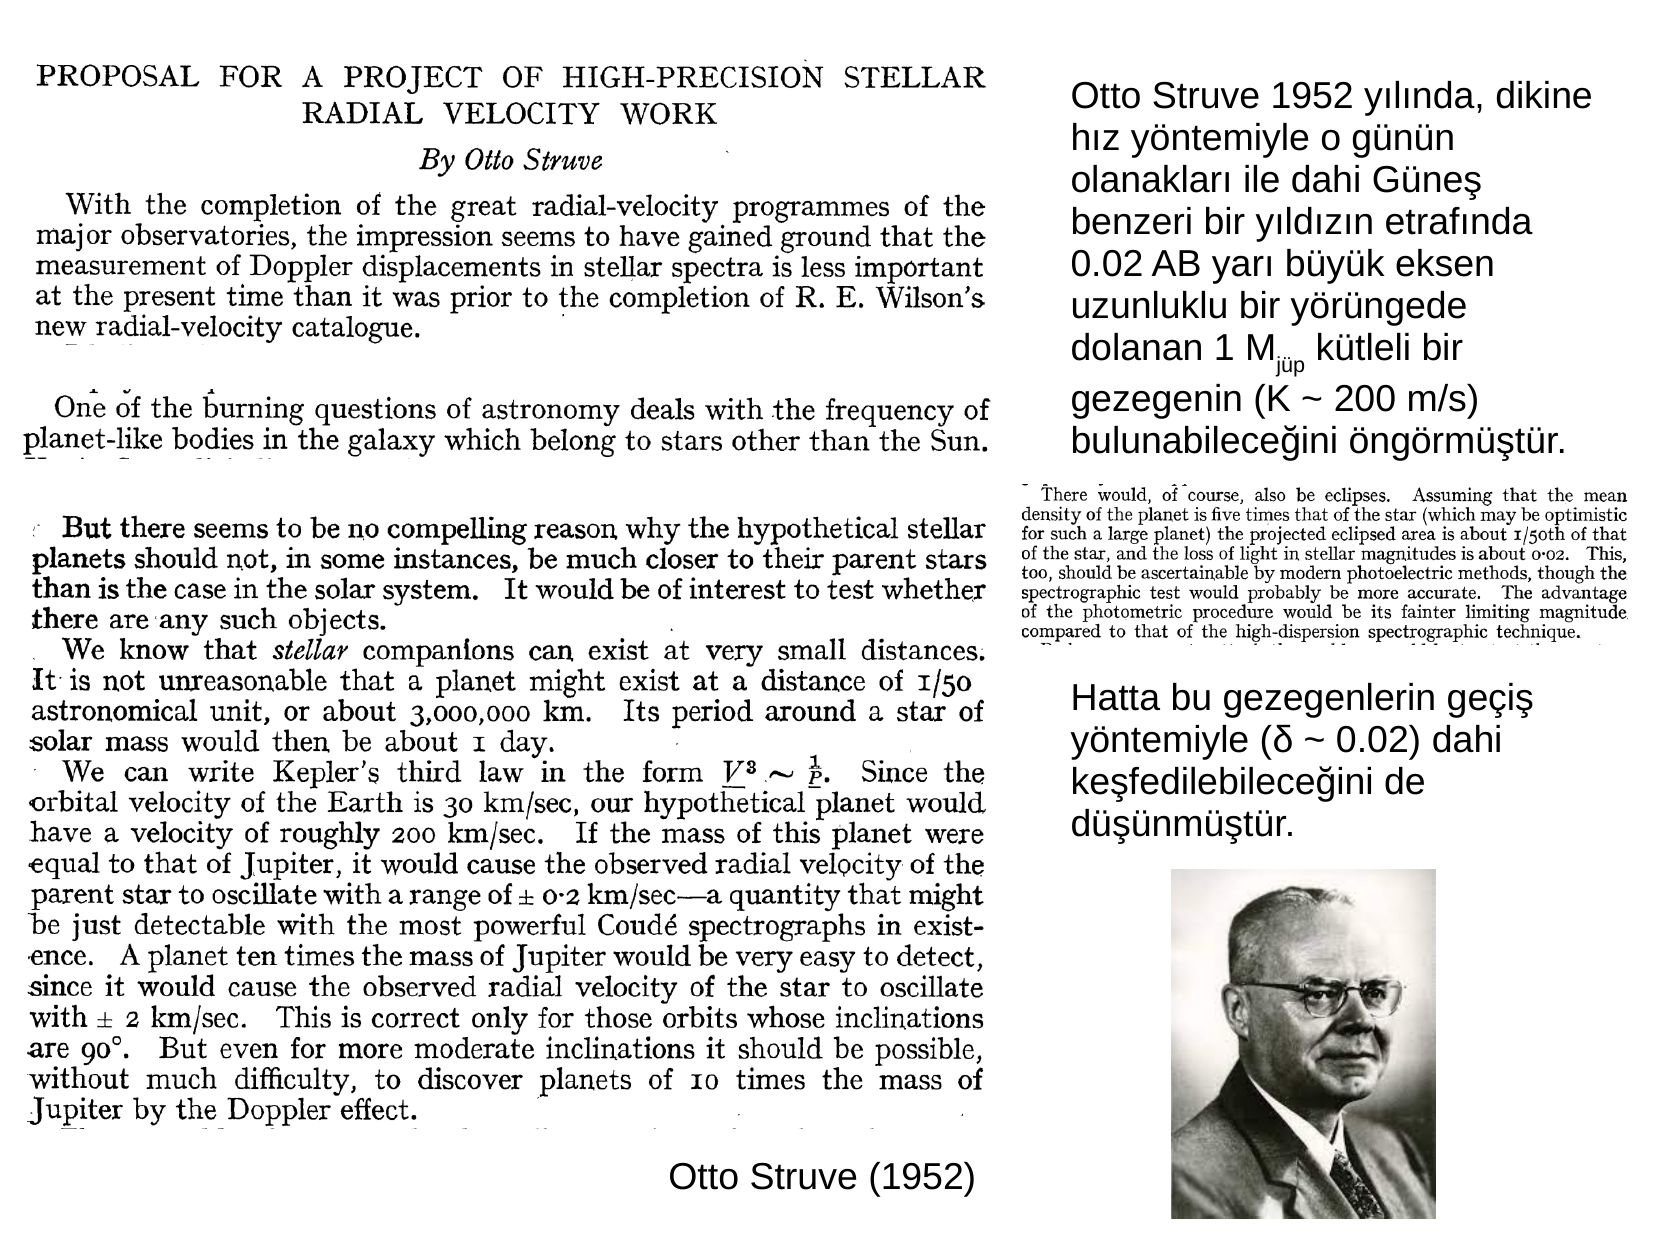

Otto Struve 1952 yılında, dikine hız yöntemiyle o günün olanakları ile dahi Güneş benzeri bir yıldızın etrafında 0.02 AB yarı büyük eksen uzunluklu bir yörüngede dolanan 1 Mjüp kütleli bir gezegenin (K ~ 200 m/s) bulunabileceğini öngörmüştür.
Hatta bu gezegenlerin geçiş yöntemiyle (δ ~ 0.02) dahi keşfedilebileceğini de düşünmüştür.
Otto Struve (1952)